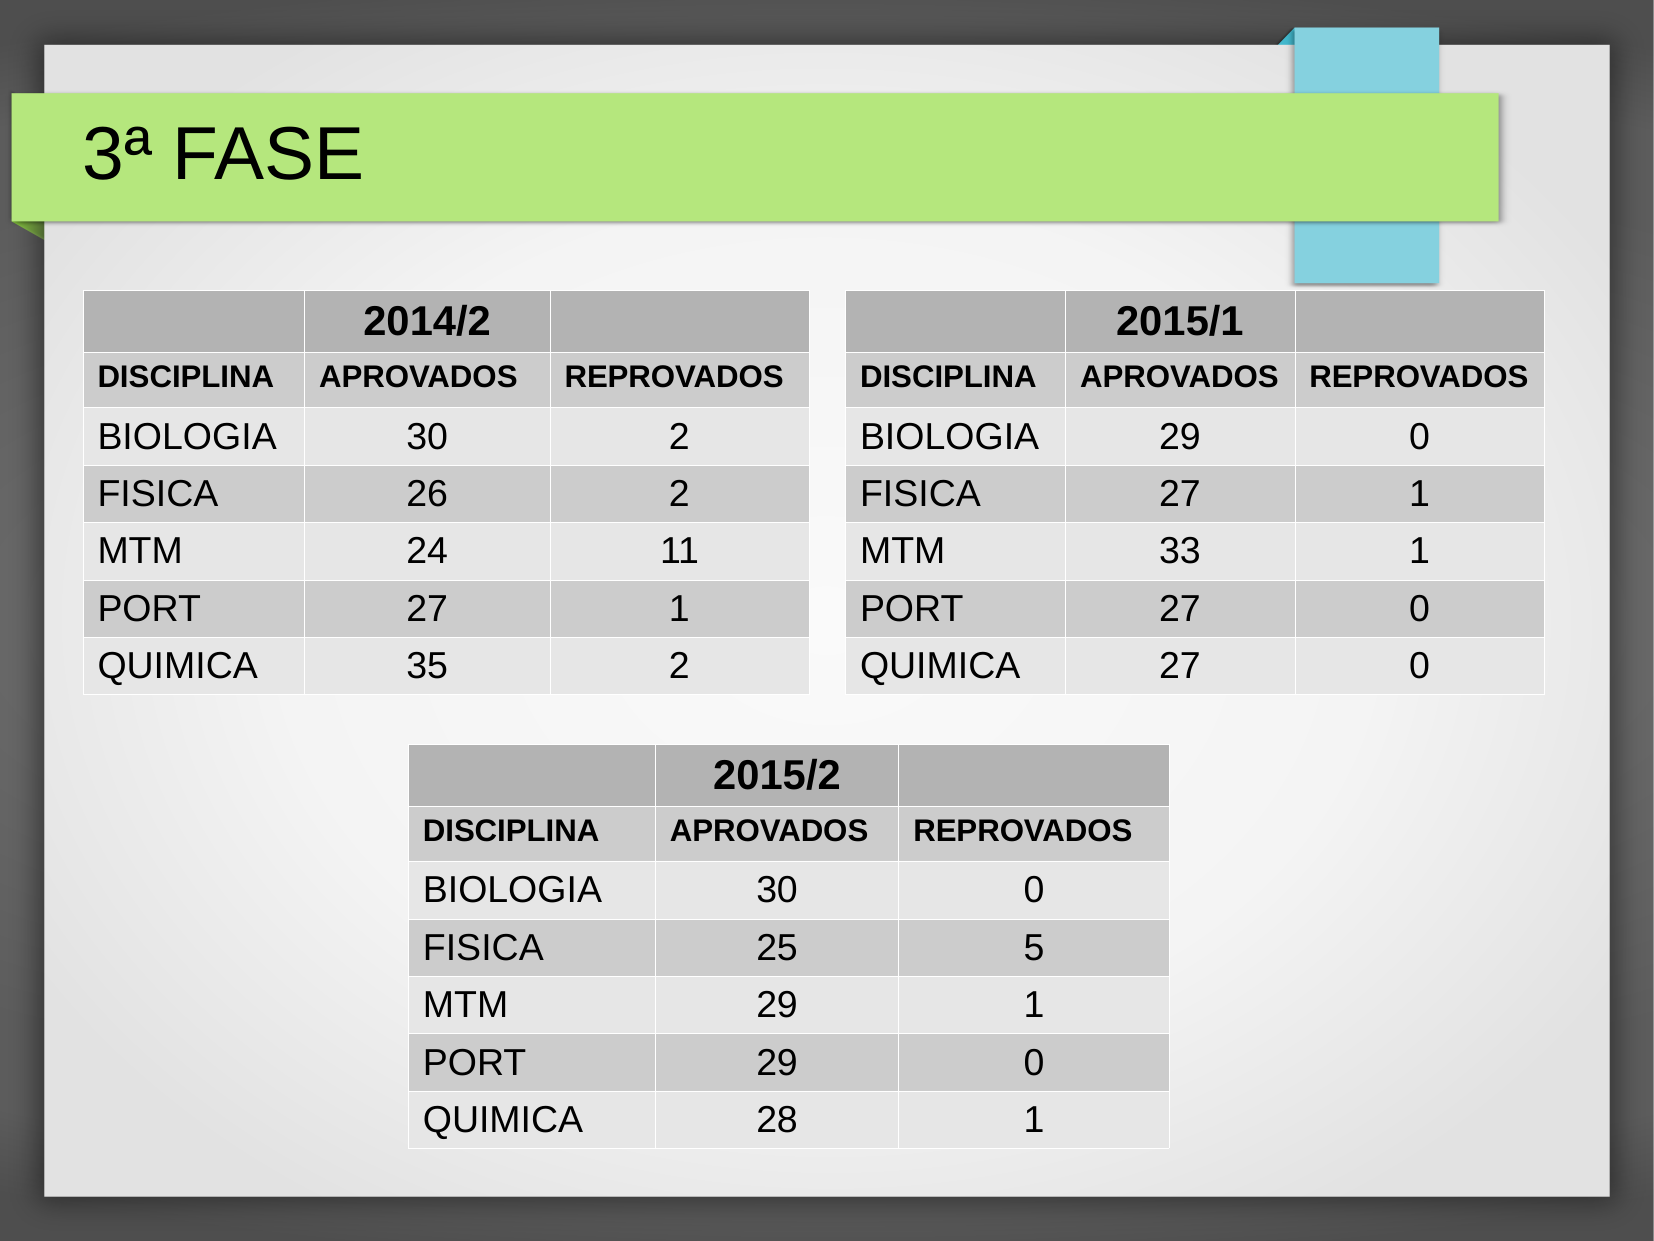

# 3ª FASE
| | 2014/2 | |
| --- | --- | --- |
| DISCIPLINA | APROVADOS | REPROVADOS |
| BIOLOGIA | 30 | 2 |
| FISICA | 26 | 2 |
| MTM | 24 | 11 |
| PORT | 27 | 1 |
| QUIMICA | 35 | 2 |
| | 2015/1 | |
| --- | --- | --- |
| DISCIPLINA | APROVADOS | REPROVADOS |
| BIOLOGIA | 29 | 0 |
| FISICA | 27 | 1 |
| MTM | 33 | 1 |
| PORT | 27 | 0 |
| QUIMICA | 27 | 0 |
| | 2015/2 | |
| --- | --- | --- |
| DISCIPLINA | APROVADOS | REPROVADOS |
| BIOLOGIA | 30 | 0 |
| FISICA | 25 | 5 |
| MTM | 29 | 1 |
| PORT | 29 | 0 |
| QUIMICA | 28 | 1 |